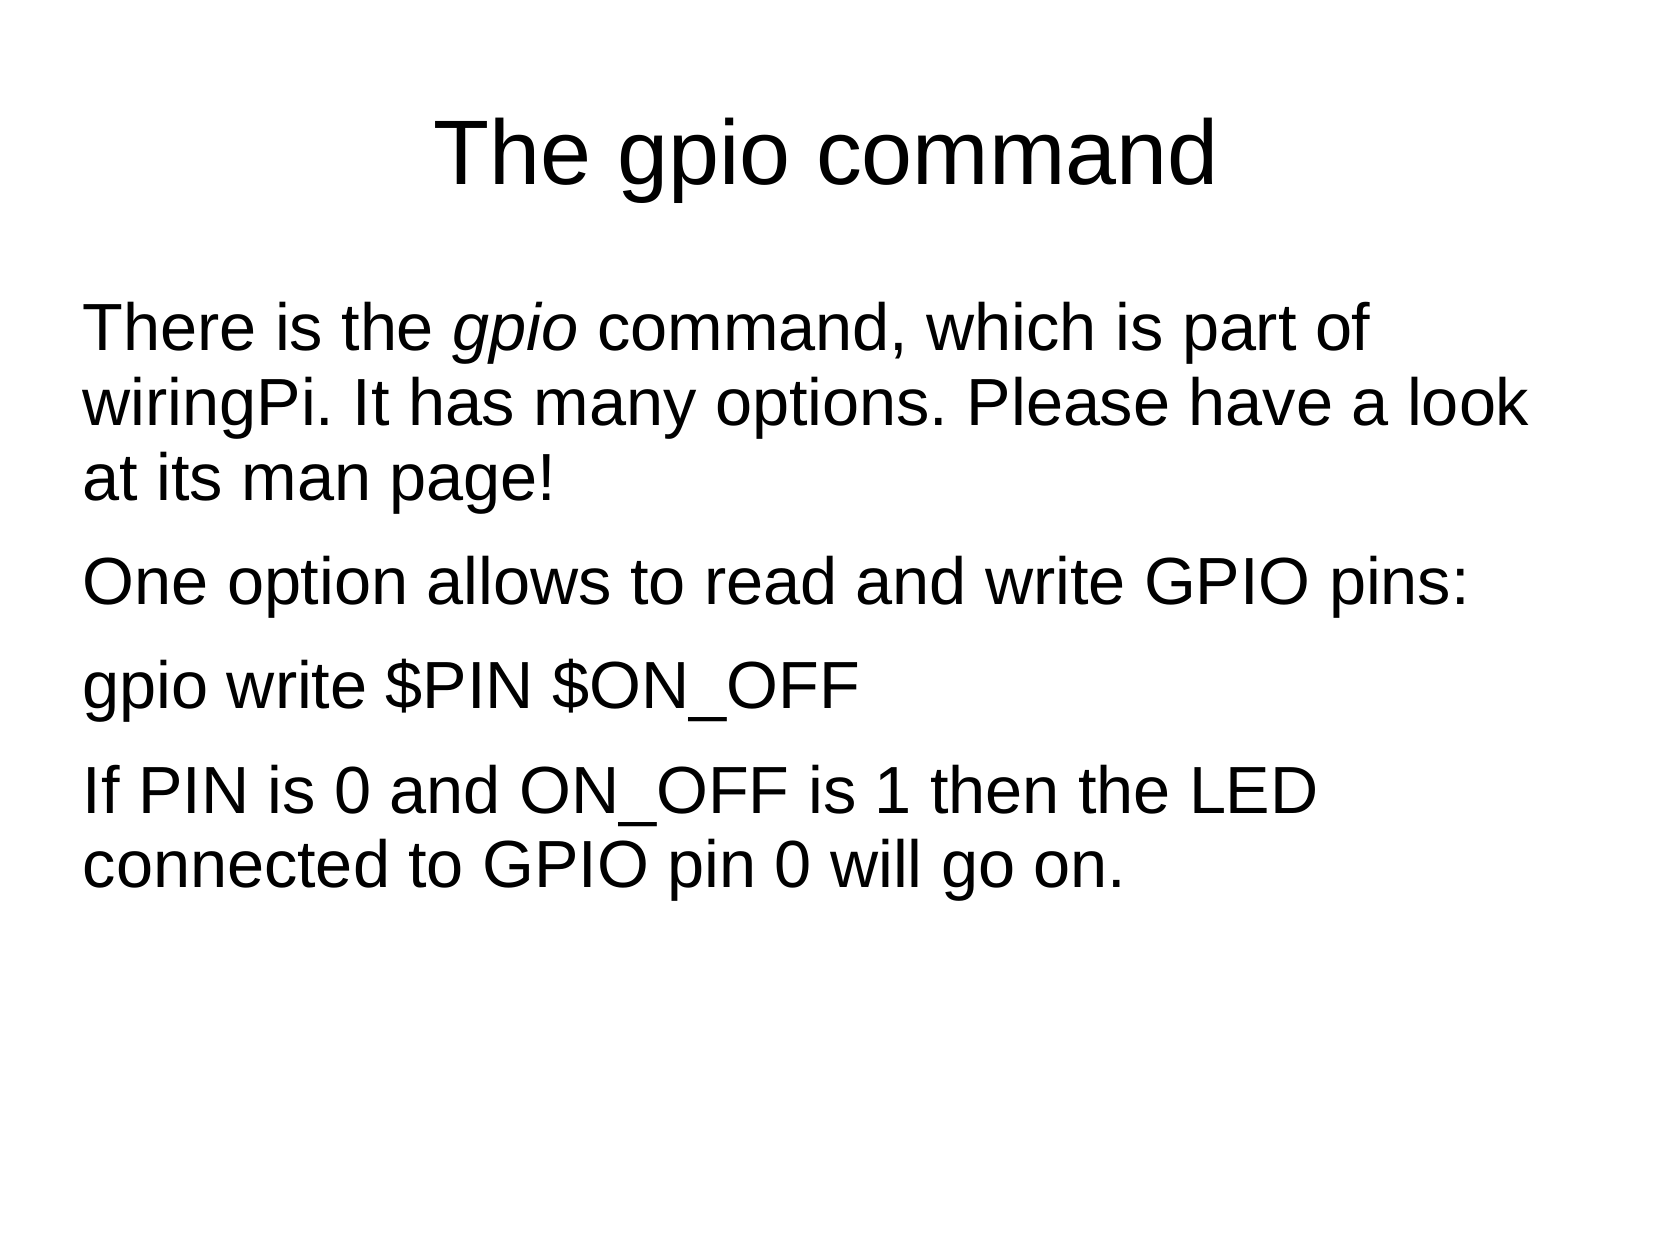

# The gpio command
There is the gpio command, which is part of wiringPi. It has many options. Please have a look at its man page!
One option allows to read and write GPIO pins:
gpio write $PIN $ON_OFF
If PIN is 0 and ON_OFF is 1 then the LED connected to GPIO pin 0 will go on.